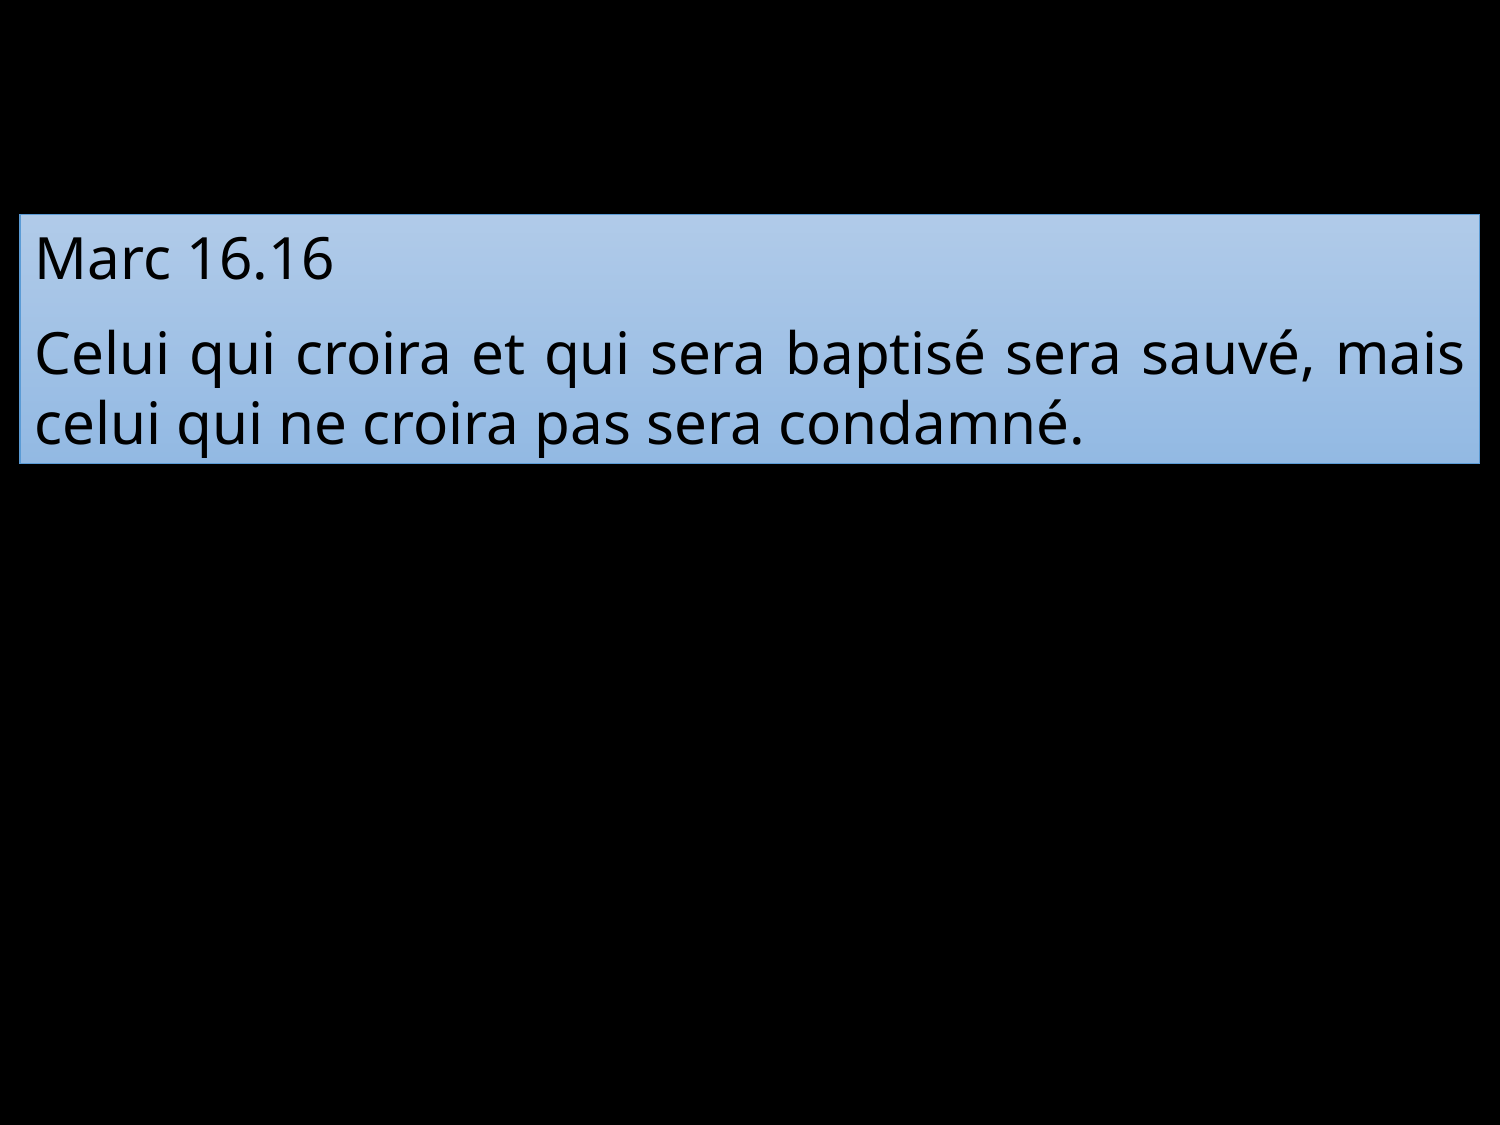

Marc 16.16
Celui qui croira et qui sera baptisé sera sauvé, mais celui qui ne croira pas sera condamné.